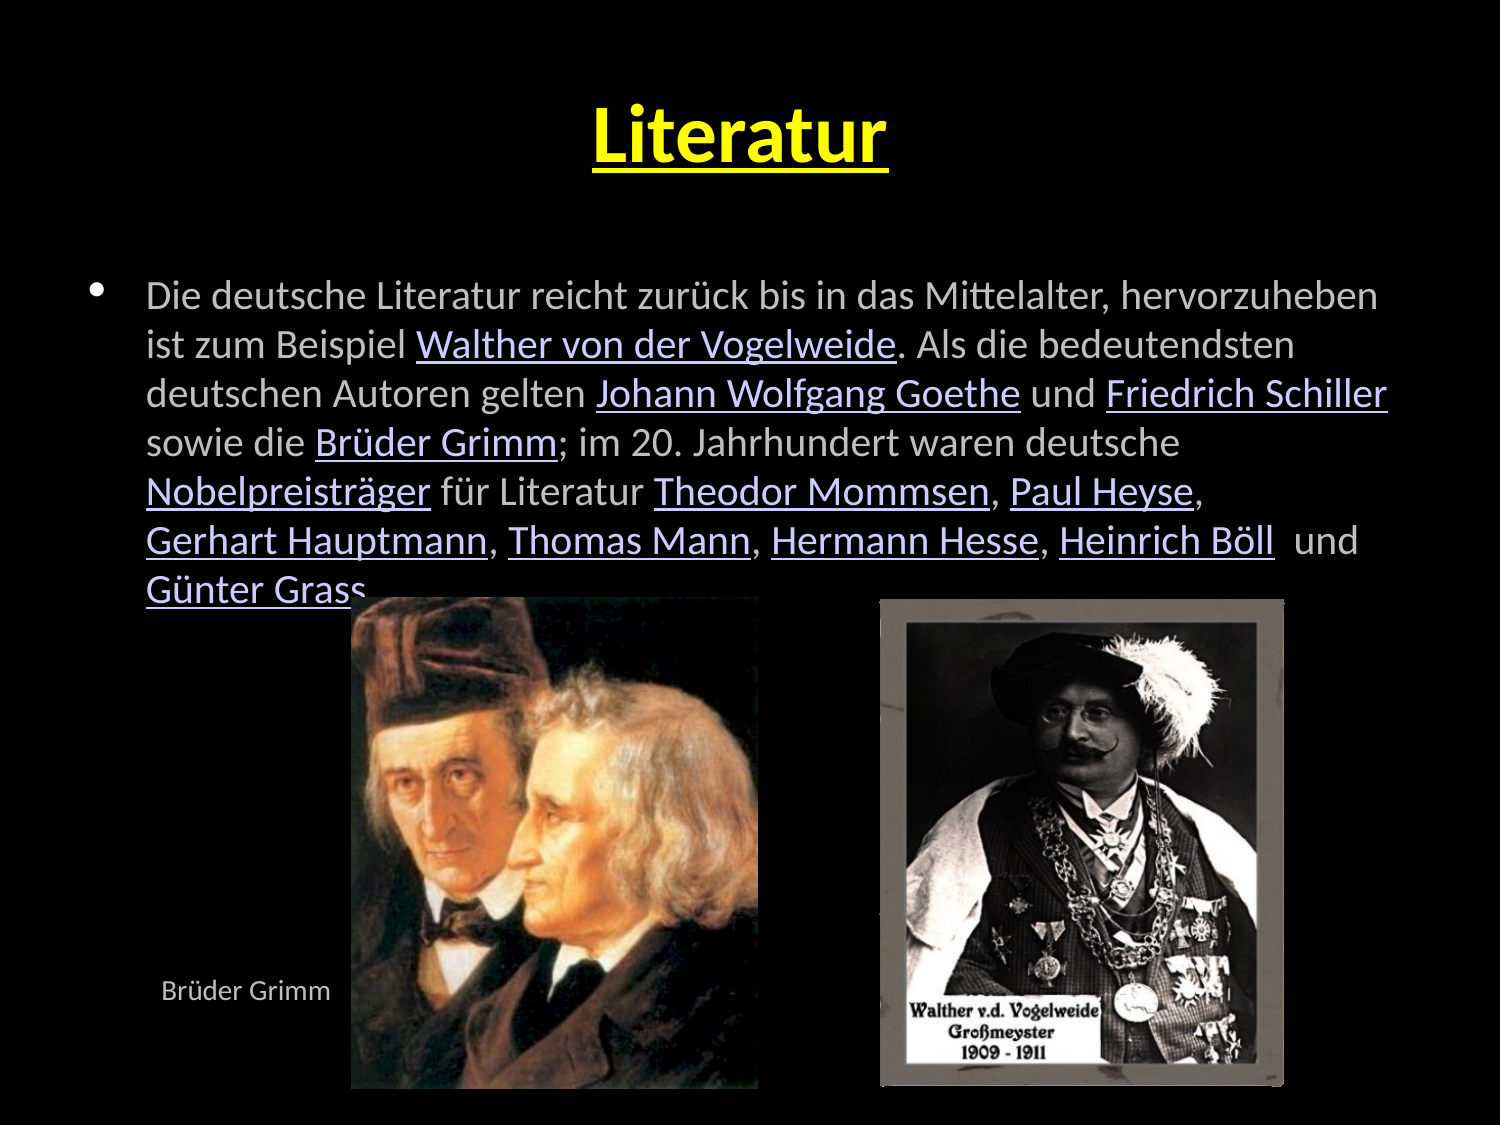

# Literatur
Die deutsche Literatur reicht zurück bis in das Mittelalter, hervorzuheben ist zum Beispiel Walther von der Vogelweide. Als die bedeutendsten deutschen Autoren gelten Johann Wolfgang Goethe und Friedrich Schiller sowie die Brüder Grimm; im 20. Jahrhundert waren deutsche Nobelpreisträger für Literatur Theodor Mommsen, Paul Heyse, Gerhart Hauptmann, Thomas Mann, Hermann Hesse, Heinrich Böll und Günter Grass.
 Brüder Grimm